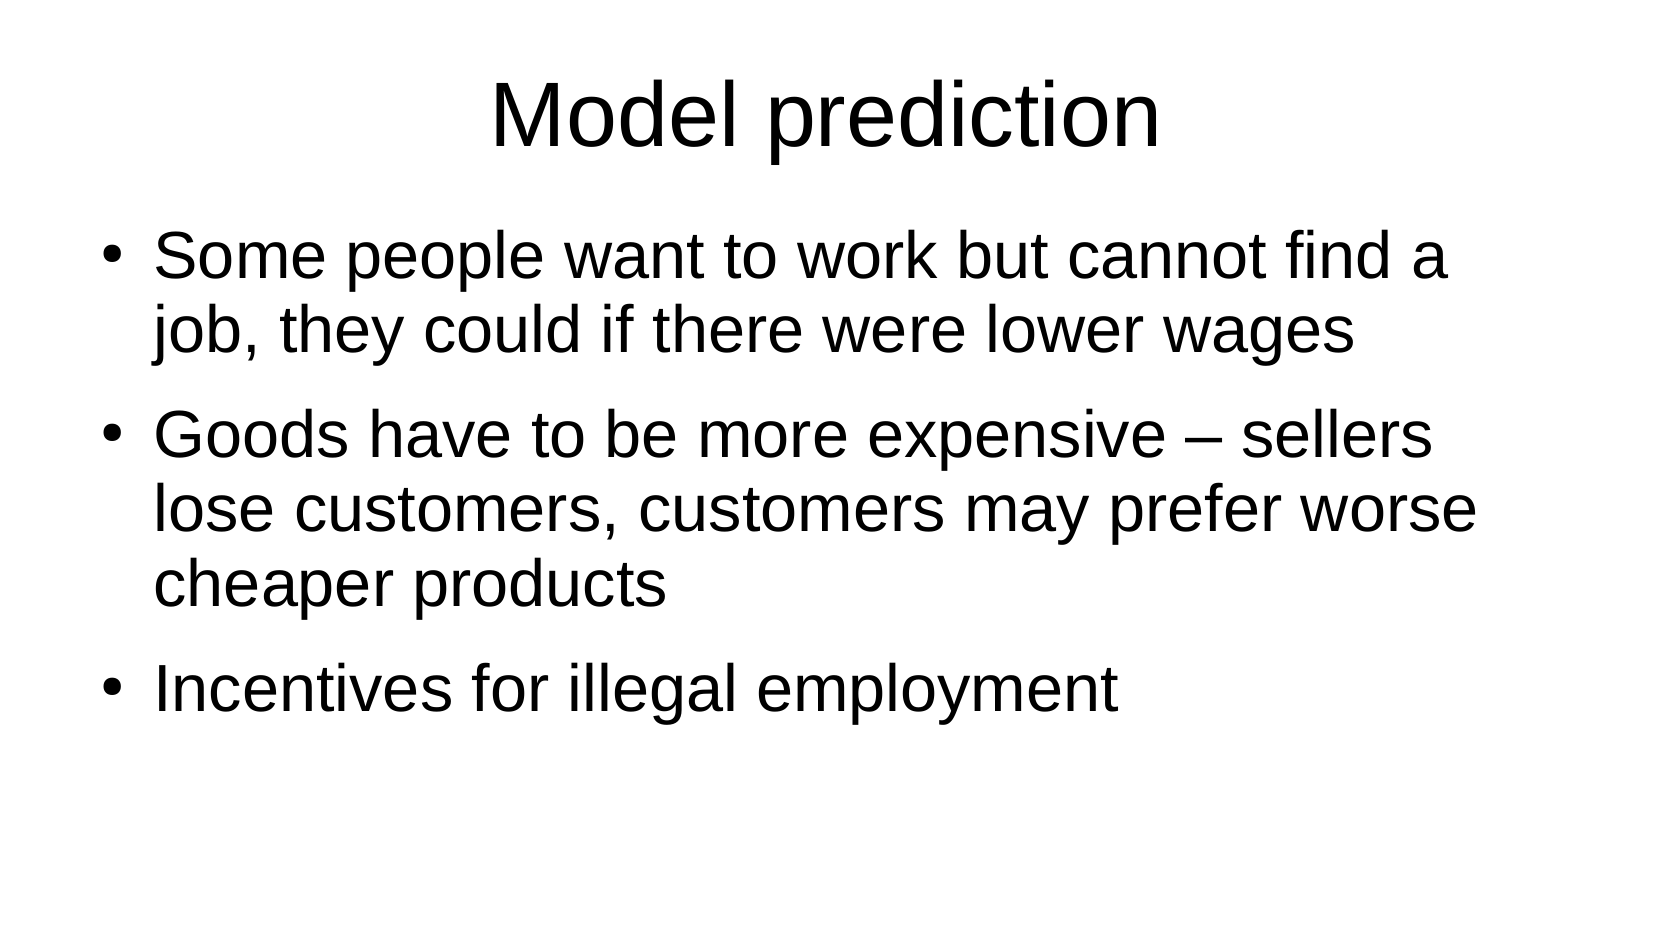

# Model prediction
Some people want to work but cannot find a job, they could if there were lower wages
Goods have to be more expensive – sellers lose customers, customers may prefer worse cheaper products
Incentives for illegal employment